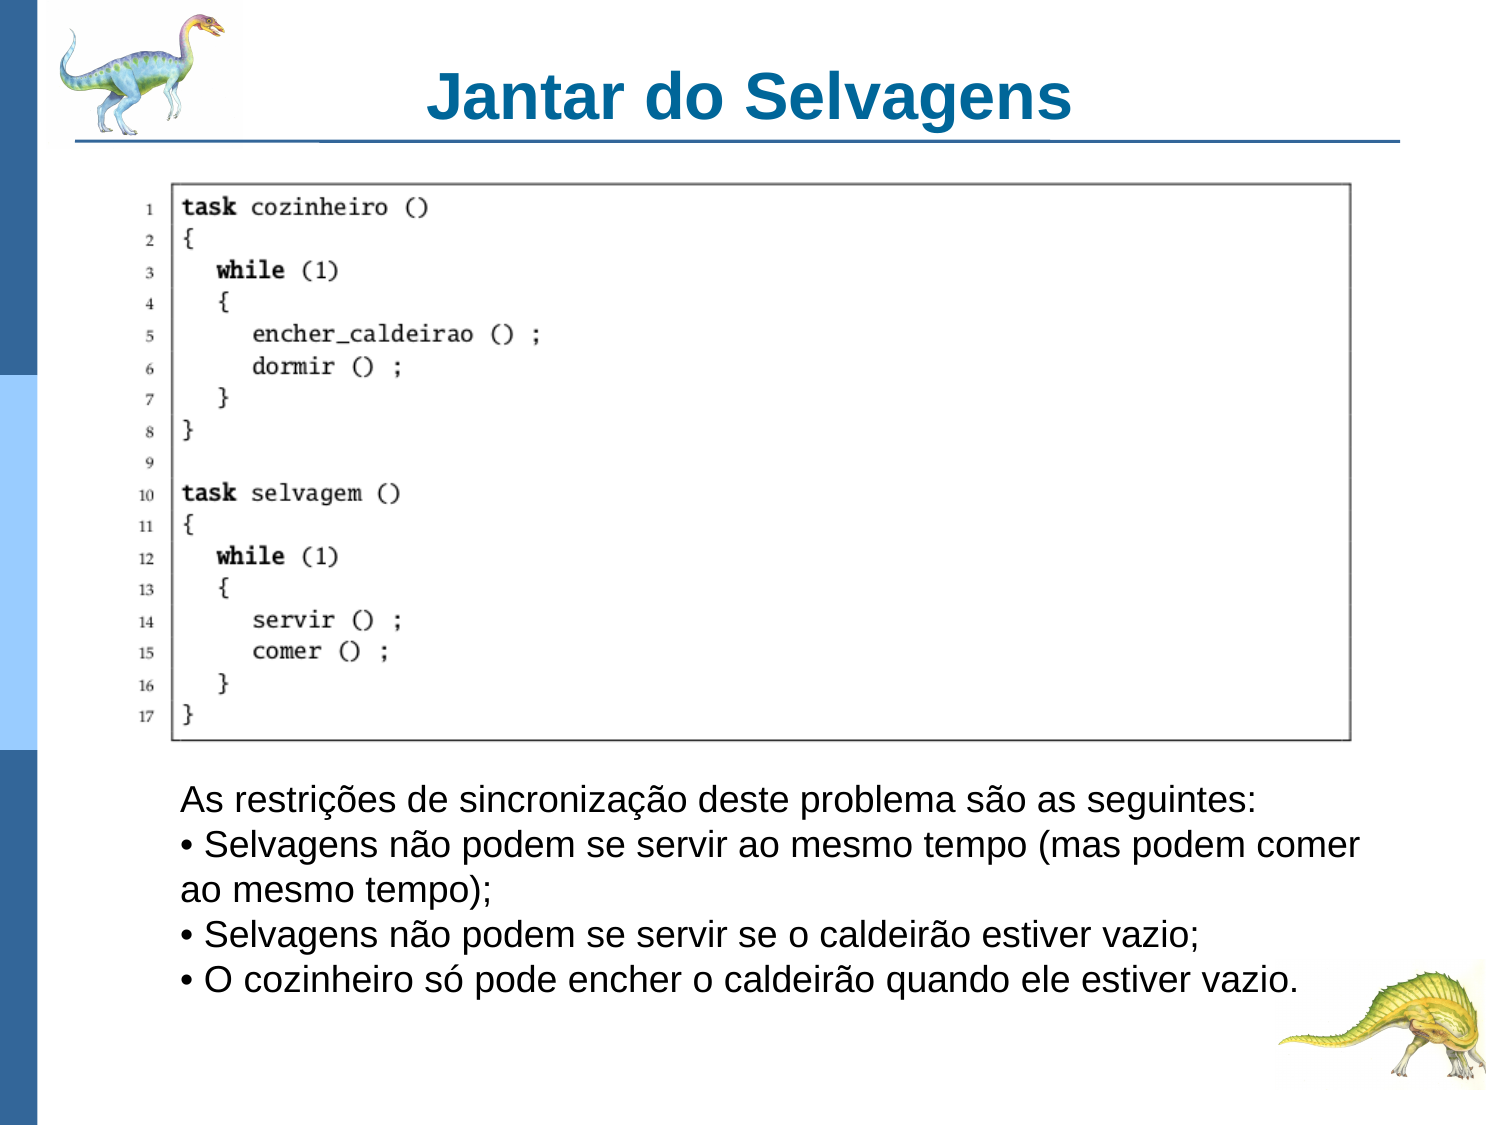

Jantar do Selvagens
As restrições de sincronização deste problema são as seguintes:
• Selvagens não podem se servir ao mesmo tempo (mas podem comer ao mesmo tempo);
• Selvagens não podem se servir se o caldeirão estiver vazio;
• O cozinheiro só pode encher o caldeirão quando ele estiver vazio.